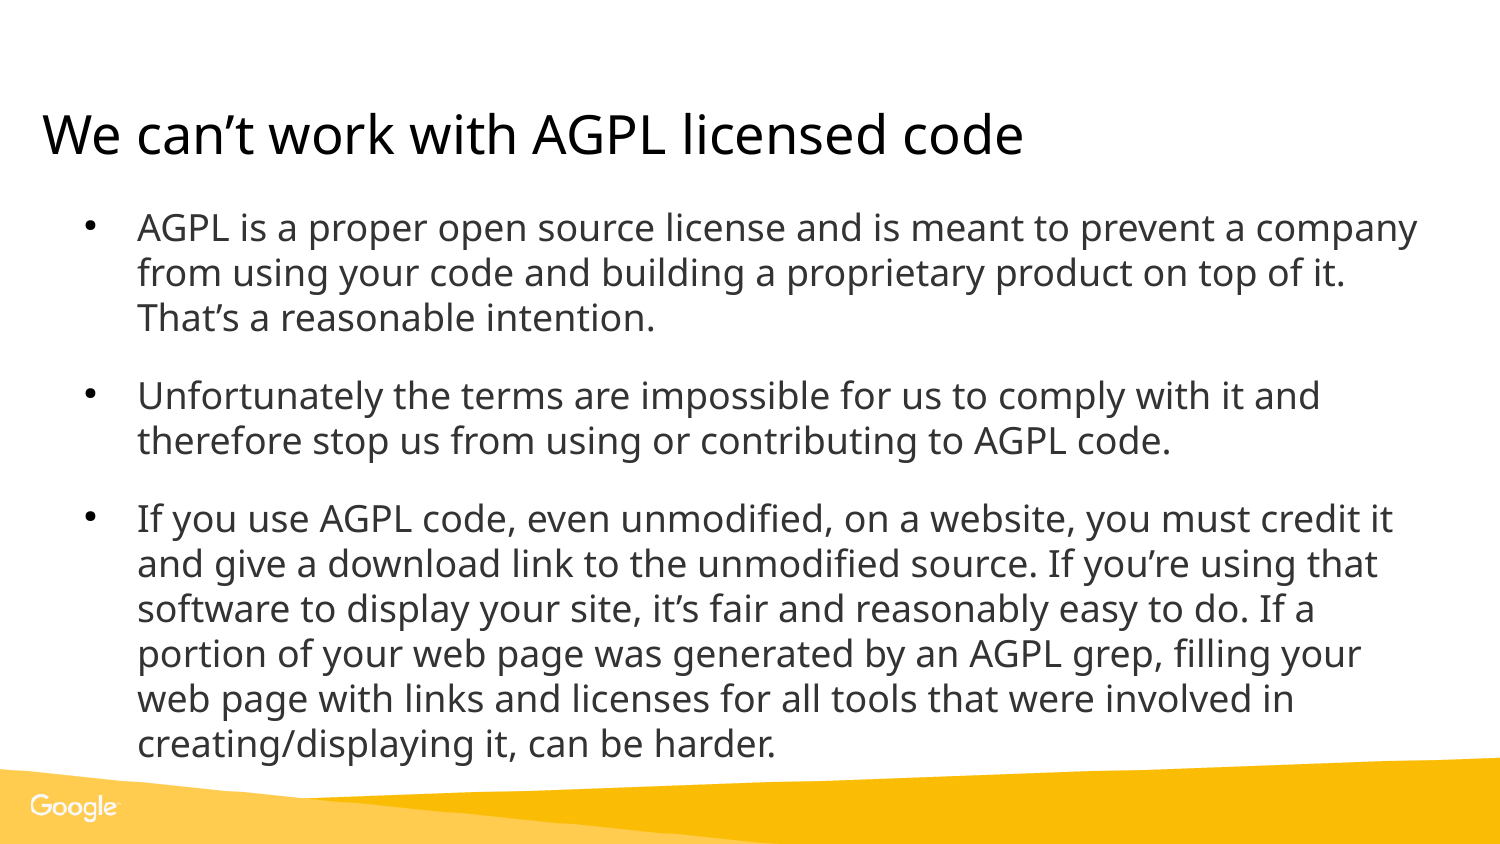

We can’t work with AGPL licensed code
# AGPL is a proper open source license and is meant to prevent a company from using your code and building a proprietary product on top of it. That’s a reasonable intention.
Unfortunately the terms are impossible for us to comply with it and therefore stop us from using or contributing to AGPL code.
If you use AGPL code, even unmodified, on a website, you must credit it and give a download link to the unmodified source. If you’re using that software to display your site, it’s fair and reasonably easy to do. If a portion of your web page was generated by an AGPL grep, filling your web page with links and licenses for all tools that were involved in creating/displaying it, can be harder.